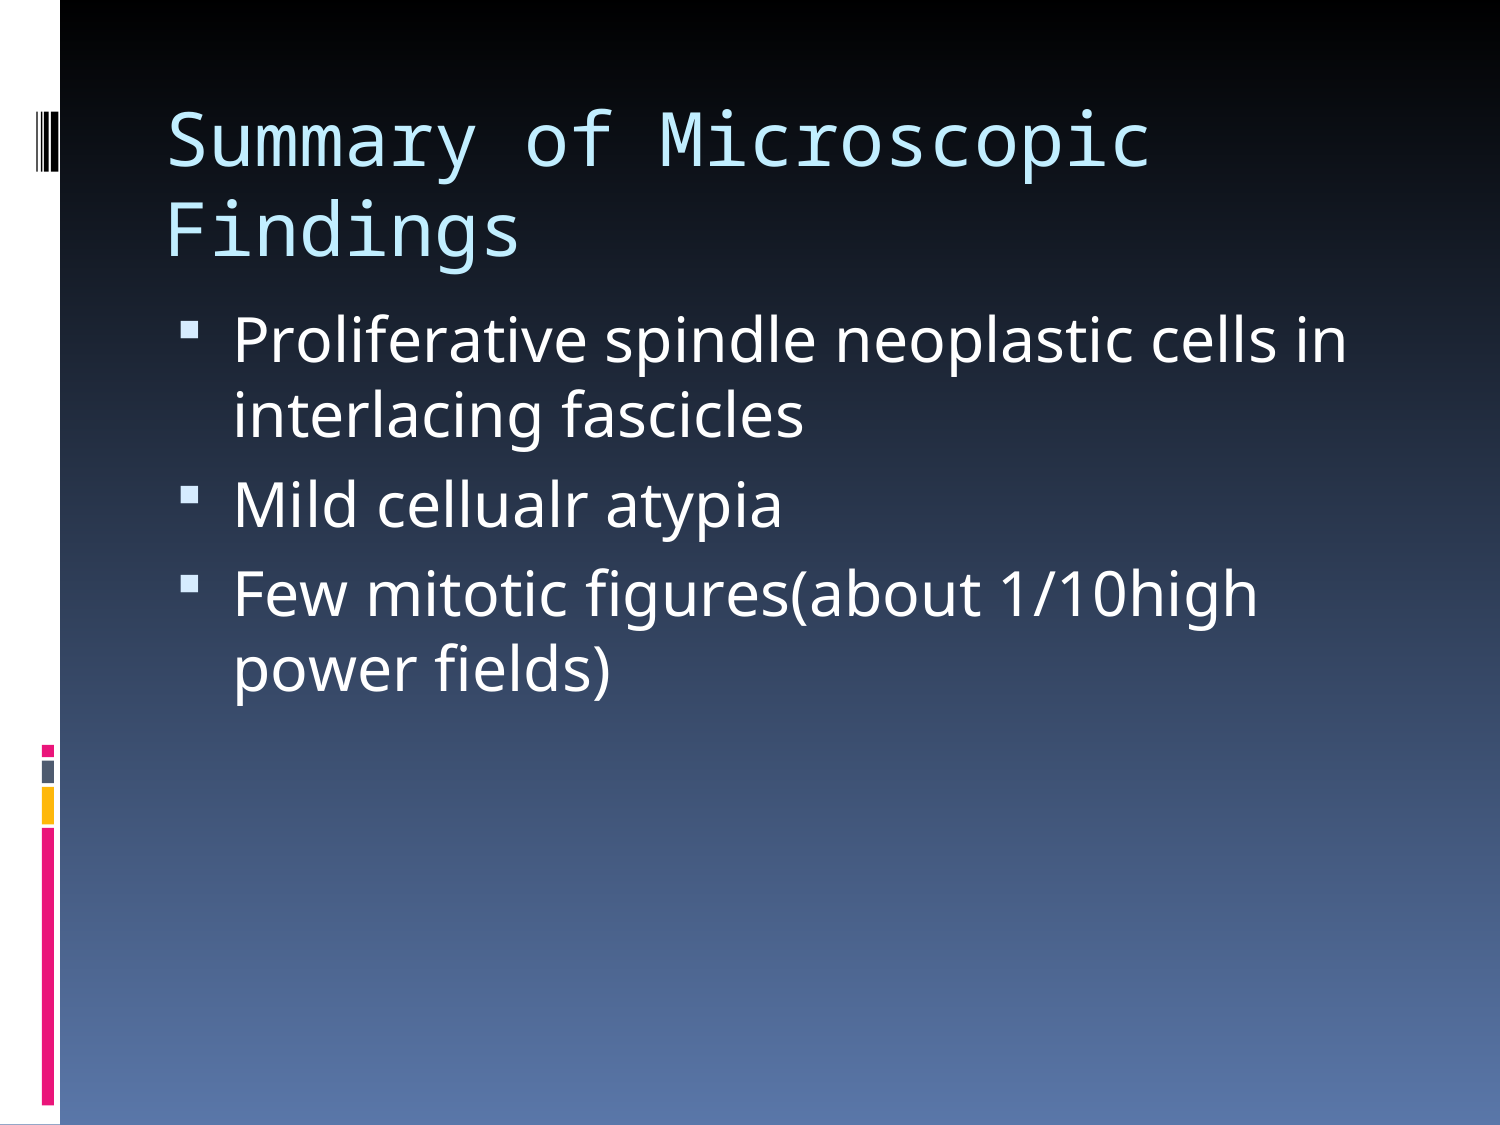

# Summary of Microscopic Findings
Proliferative spindle neoplastic cells in interlacing fascicles
Mild cellualr atypia
Few mitotic figures(about 1/10high power fields)